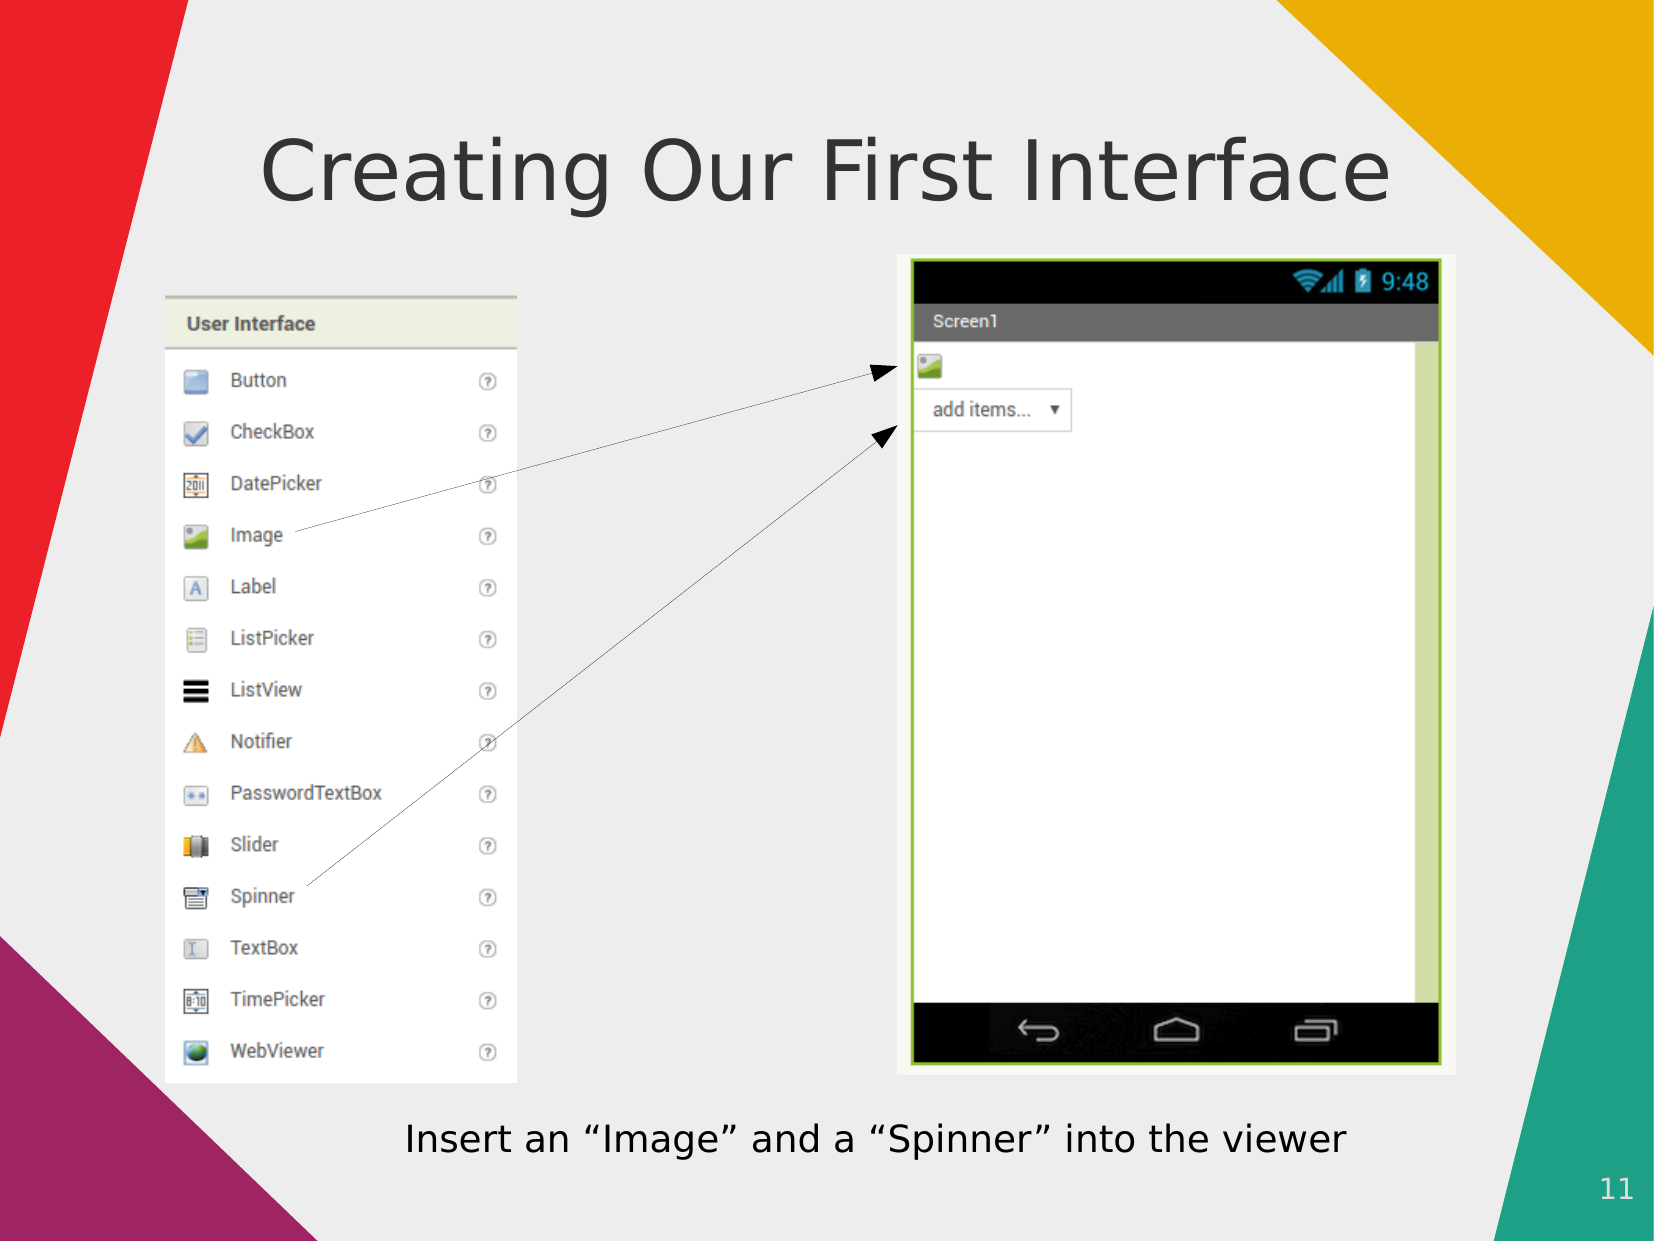

# Creating Our First Interface
Insert an “Image” and a “Spinner” into the viewer
11